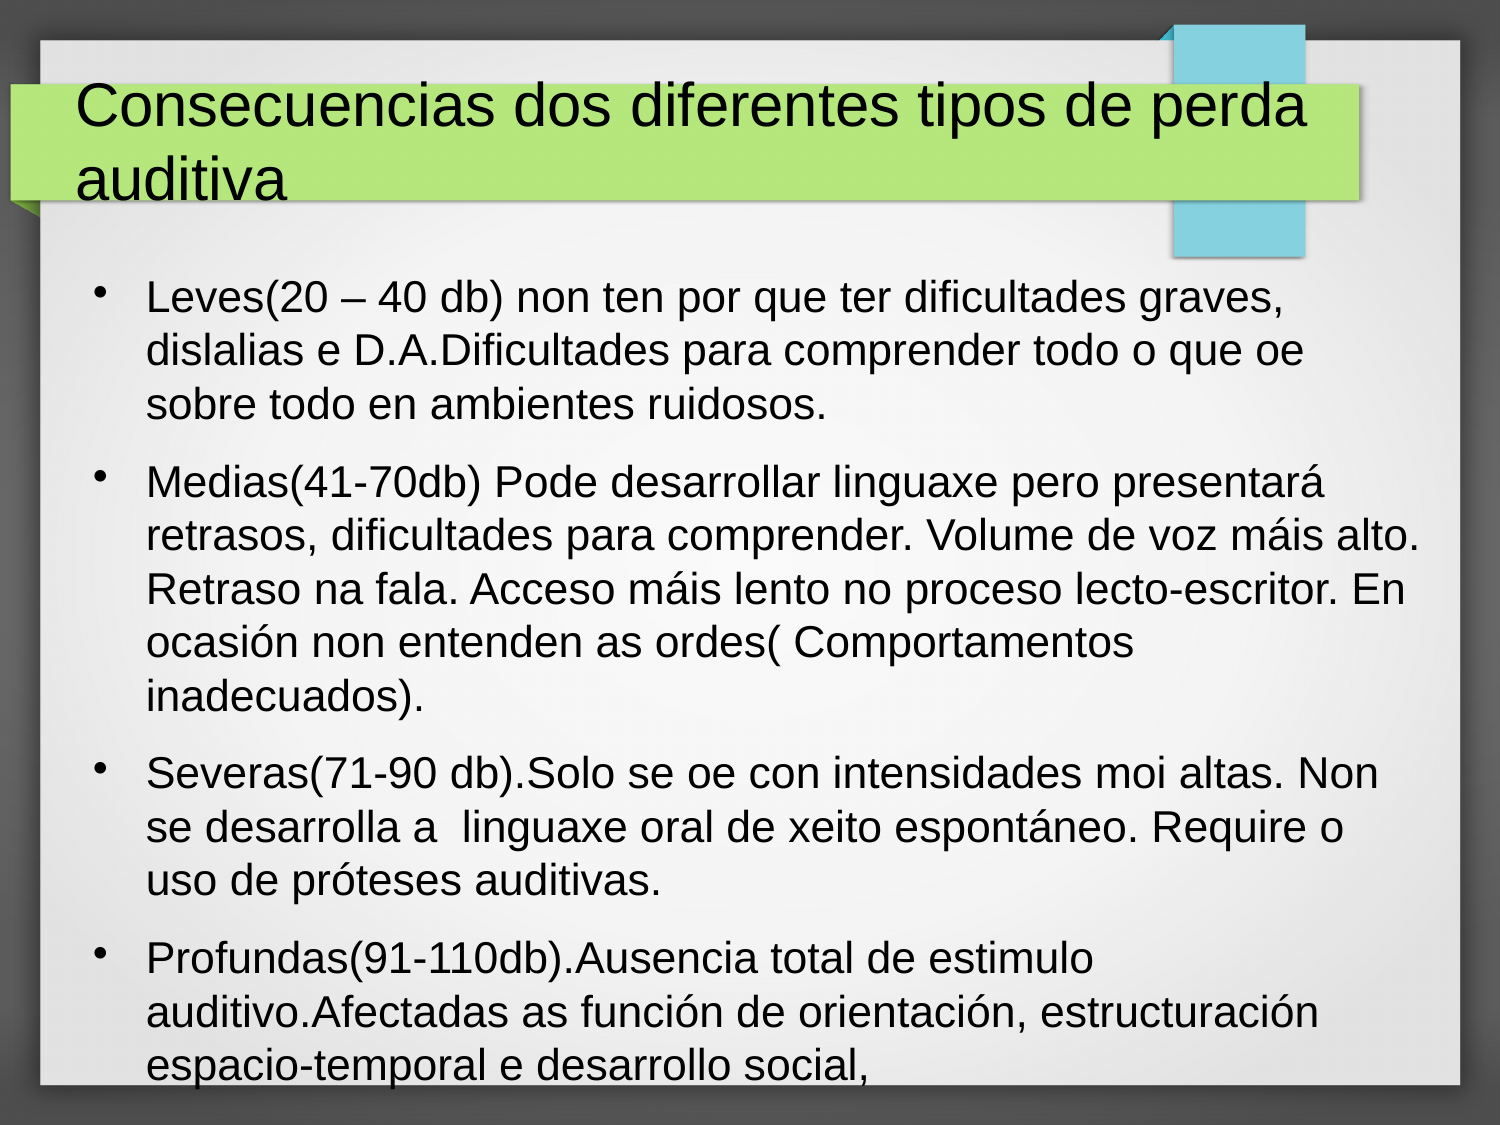

Consecuencias dos diferentes tipos de perda auditiva
Leves(20 – 40 db) non ten por que ter dificultades graves, dislalias e D.A.Dificultades para comprender todo o que oe sobre todo en ambientes ruidosos.
Medias(41-70db) Pode desarrollar linguaxe pero presentará retrasos, dificultades para comprender. Volume de voz máis alto. Retraso na fala. Acceso máis lento no proceso lecto-escritor. En ocasión non entenden as ordes( Comportamentos inadecuados).
Severas(71-90 db).Solo se oe con intensidades moi altas. Non se desarrolla a linguaxe oral de xeito espontáneo. Require o uso de próteses auditivas.
Profundas(91-110db).Ausencia total de estimulo auditivo.Afectadas as función de orientación, estructuración espacio-temporal e desarrollo social,